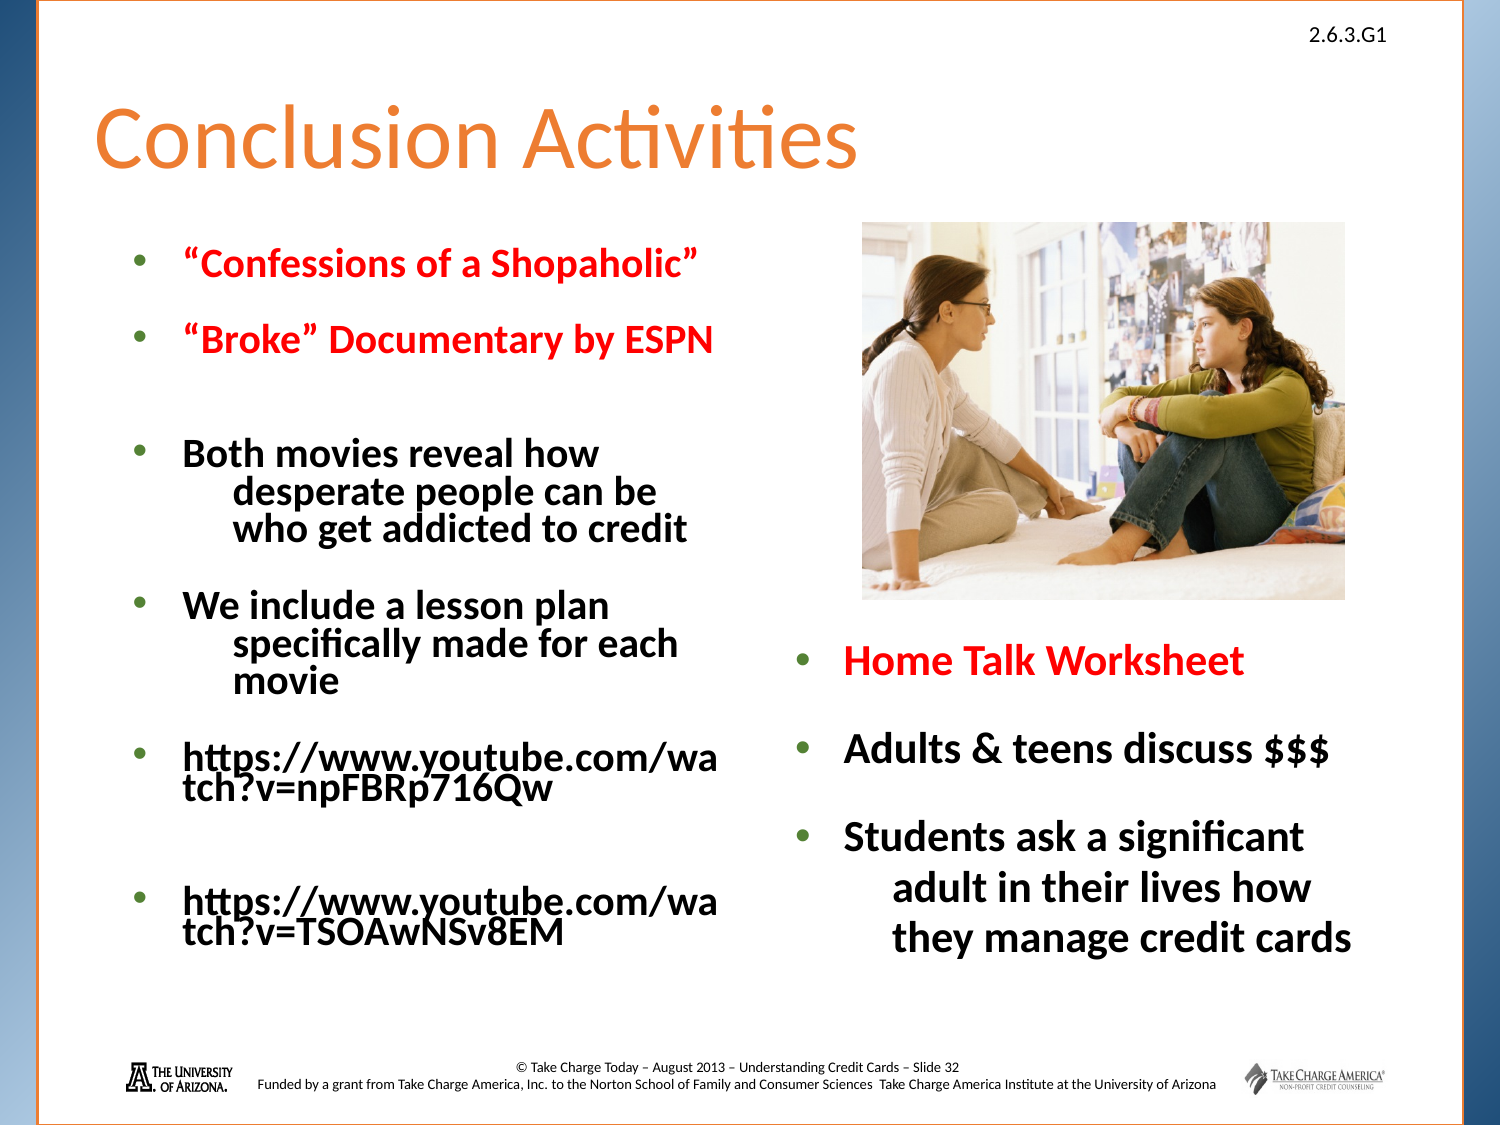

# Conclusion Activities
“Confessions of a Shopaholic”
“Broke” Documentary by ESPN
Both movies reveal how desperate people can be who get addicted to credit
We include a lesson plan specifically made for each movie
https://www.youtube.com/watch?v=npFBRp716Qw
https://www.youtube.com/watch?v=TSOAwNSv8EM
Home Talk Worksheet
Adults & teens discuss $$$
Students ask a significant adult in their lives how they manage credit cards